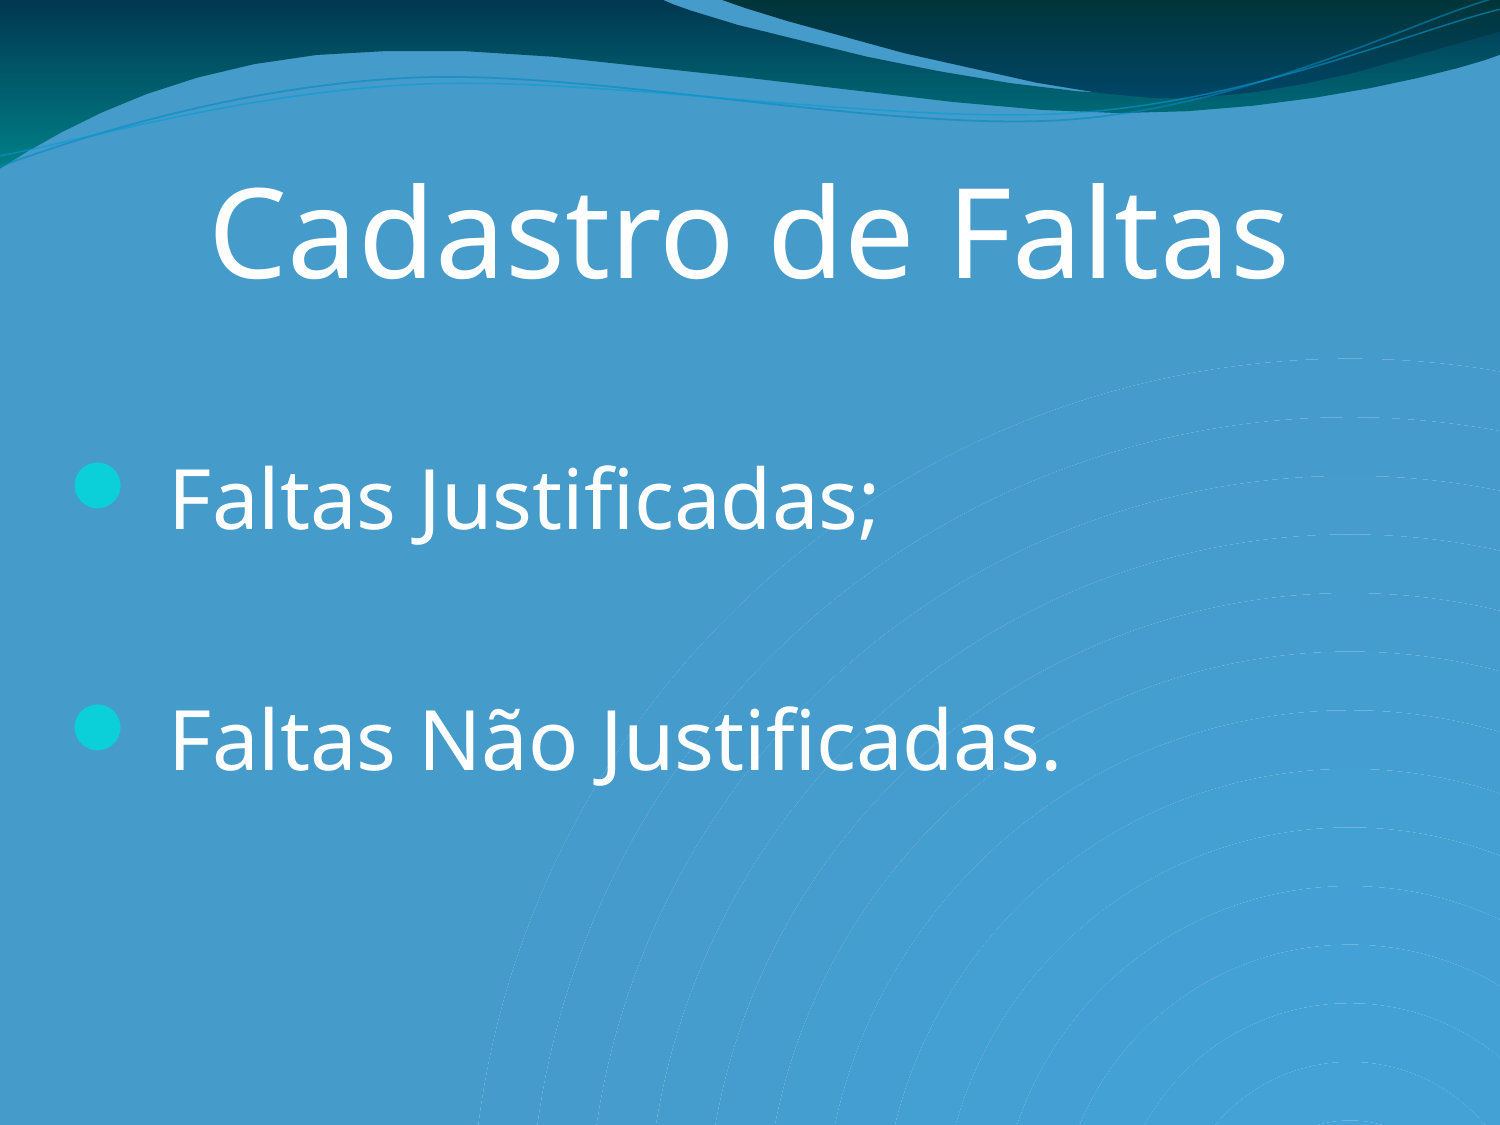

# Cadastro de Faltas
 Faltas Justificadas;
 Faltas Não Justificadas.